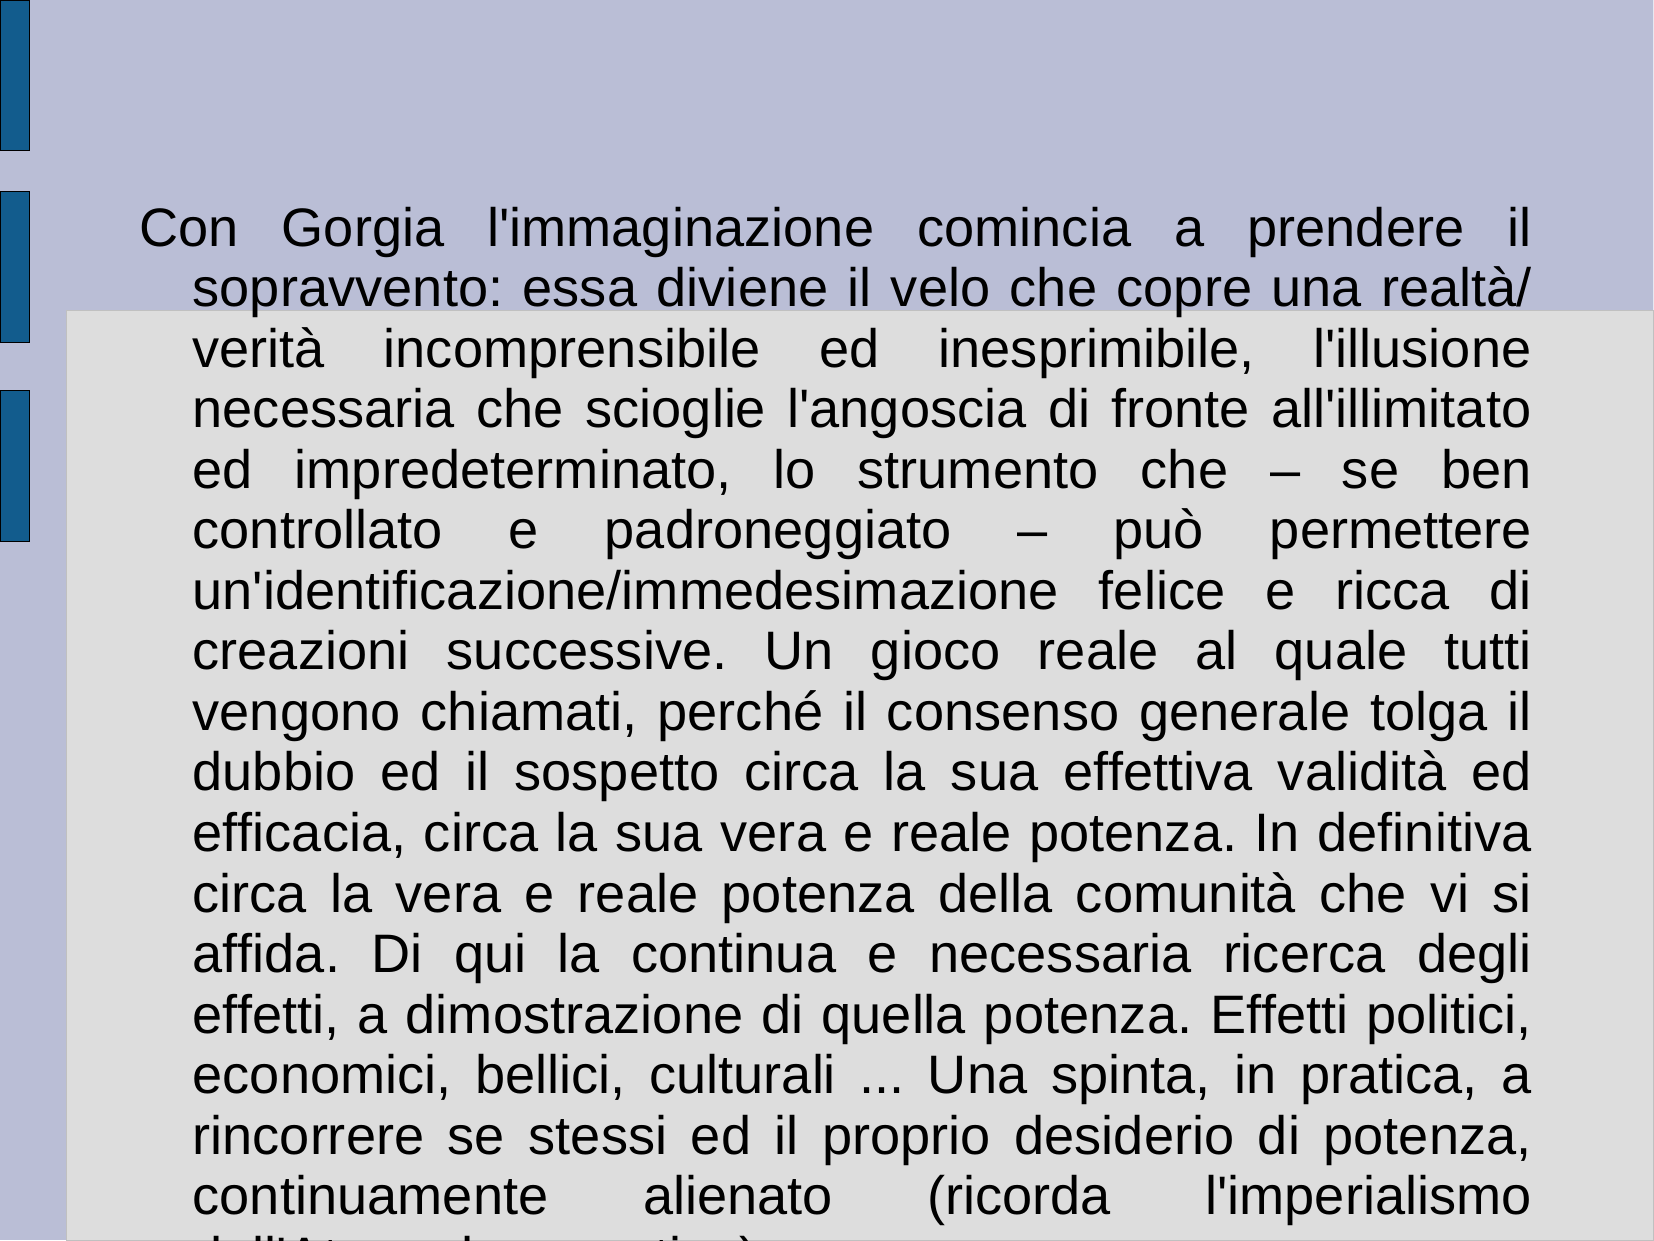

#
Con Gorgia l'immaginazione comincia a prendere il sopravvento: essa diviene il velo che copre una realtà/verità incomprensibile ed inesprimibile, l'illusione necessaria che scioglie l'angoscia di fronte all'illimitato ed impredeterminato, lo strumento che – se ben controllato e padroneggiato – può permettere un'identificazione/immedesimazione felice e ricca di creazioni successive. Un gioco reale al quale tutti vengono chiamati, perché il consenso generale tolga il dubbio ed il sospetto circa la sua effettiva validità ed efficacia, circa la sua vera e reale potenza. In definitiva circa la vera e reale potenza della comunità che vi si affida. Di qui la continua e necessaria ricerca degli effetti, a dimostrazione di quella potenza. Effetti politici, economici, bellici, culturali ... Una spinta, in pratica, a rincorrere se stessi ed il proprio desiderio di potenza, continuamente alienato (ricorda l'imperialismo dell'Atene democratica).